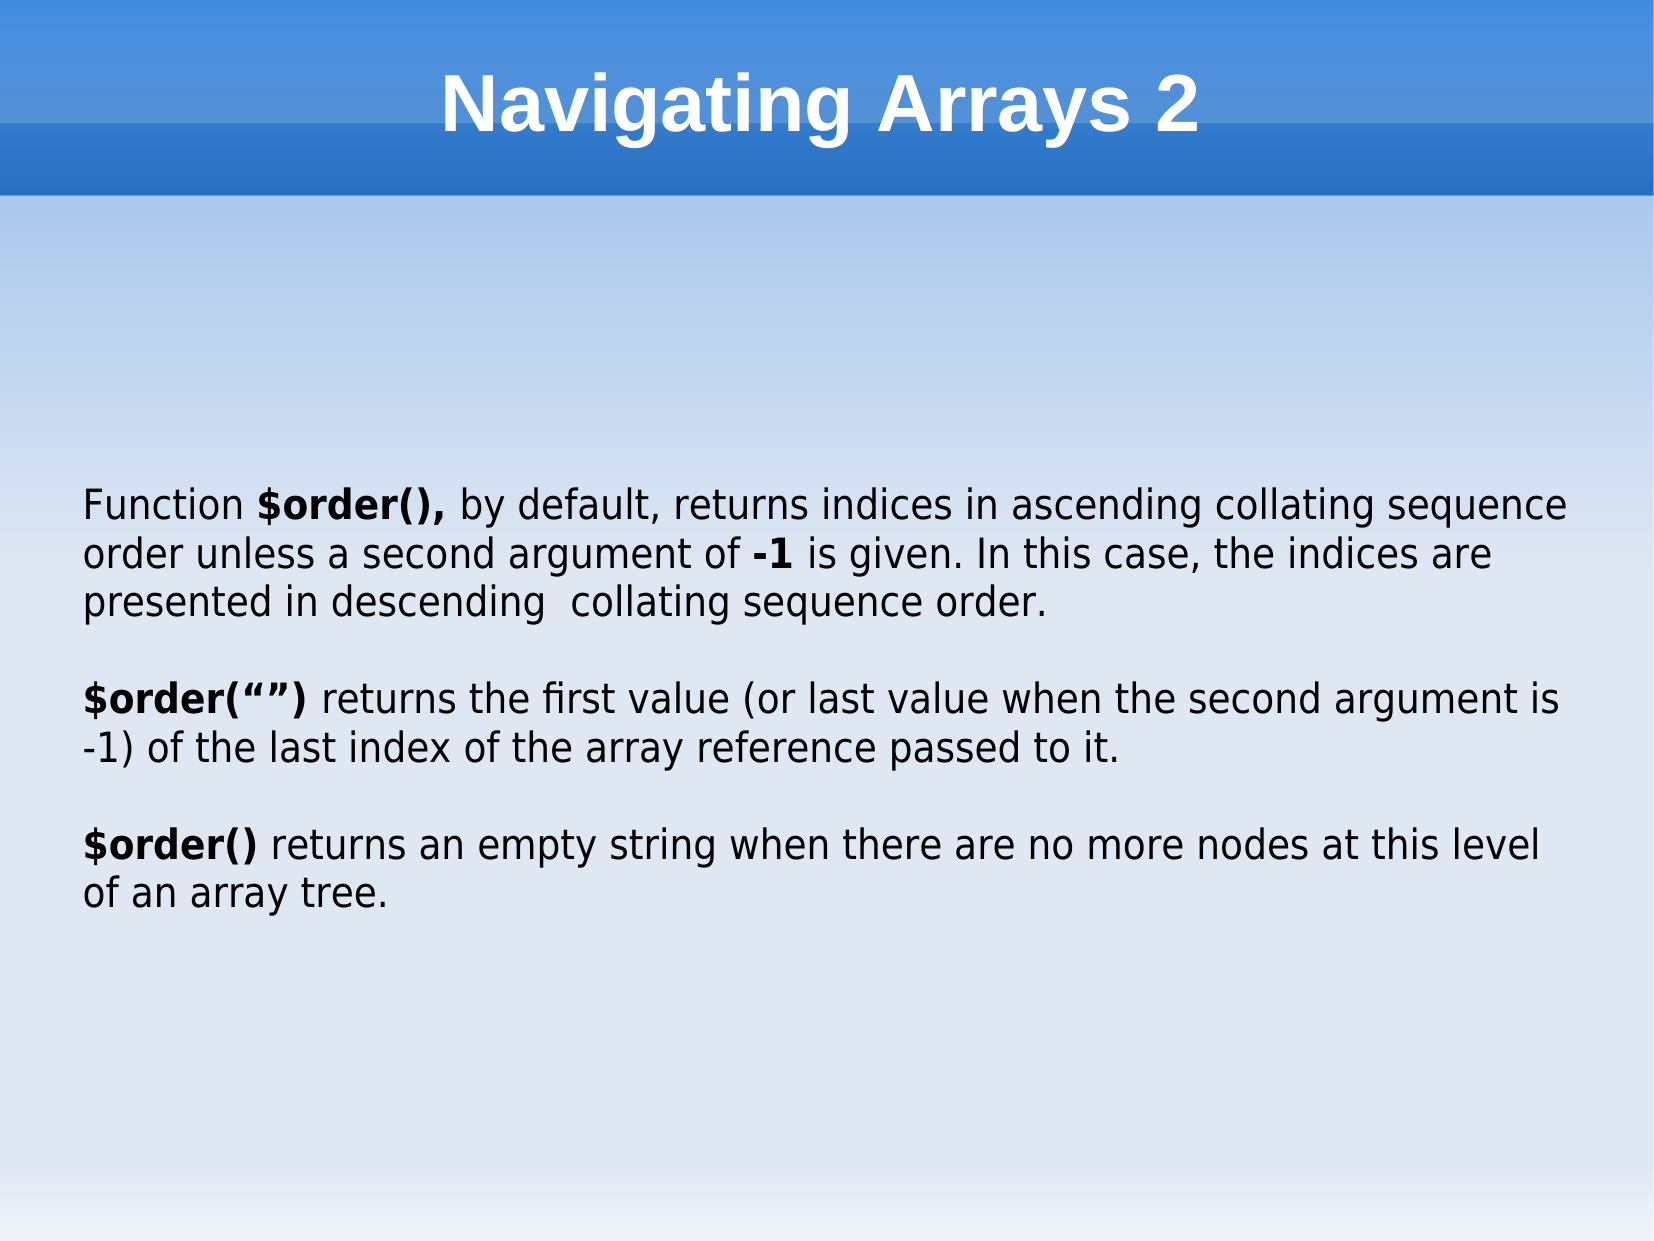

# Navigating Arrays 2
Function $order(), by default, returns indices in ascending collating sequence order unless a second argument of -1 is given. In this case, the indices are presented in descending collating sequence order.
$order(“”) returns the first value (or last value when the second argument is -1) of the last index of the array reference passed to it.
$order() returns an empty string when there are no more nodes at this level of an array tree.